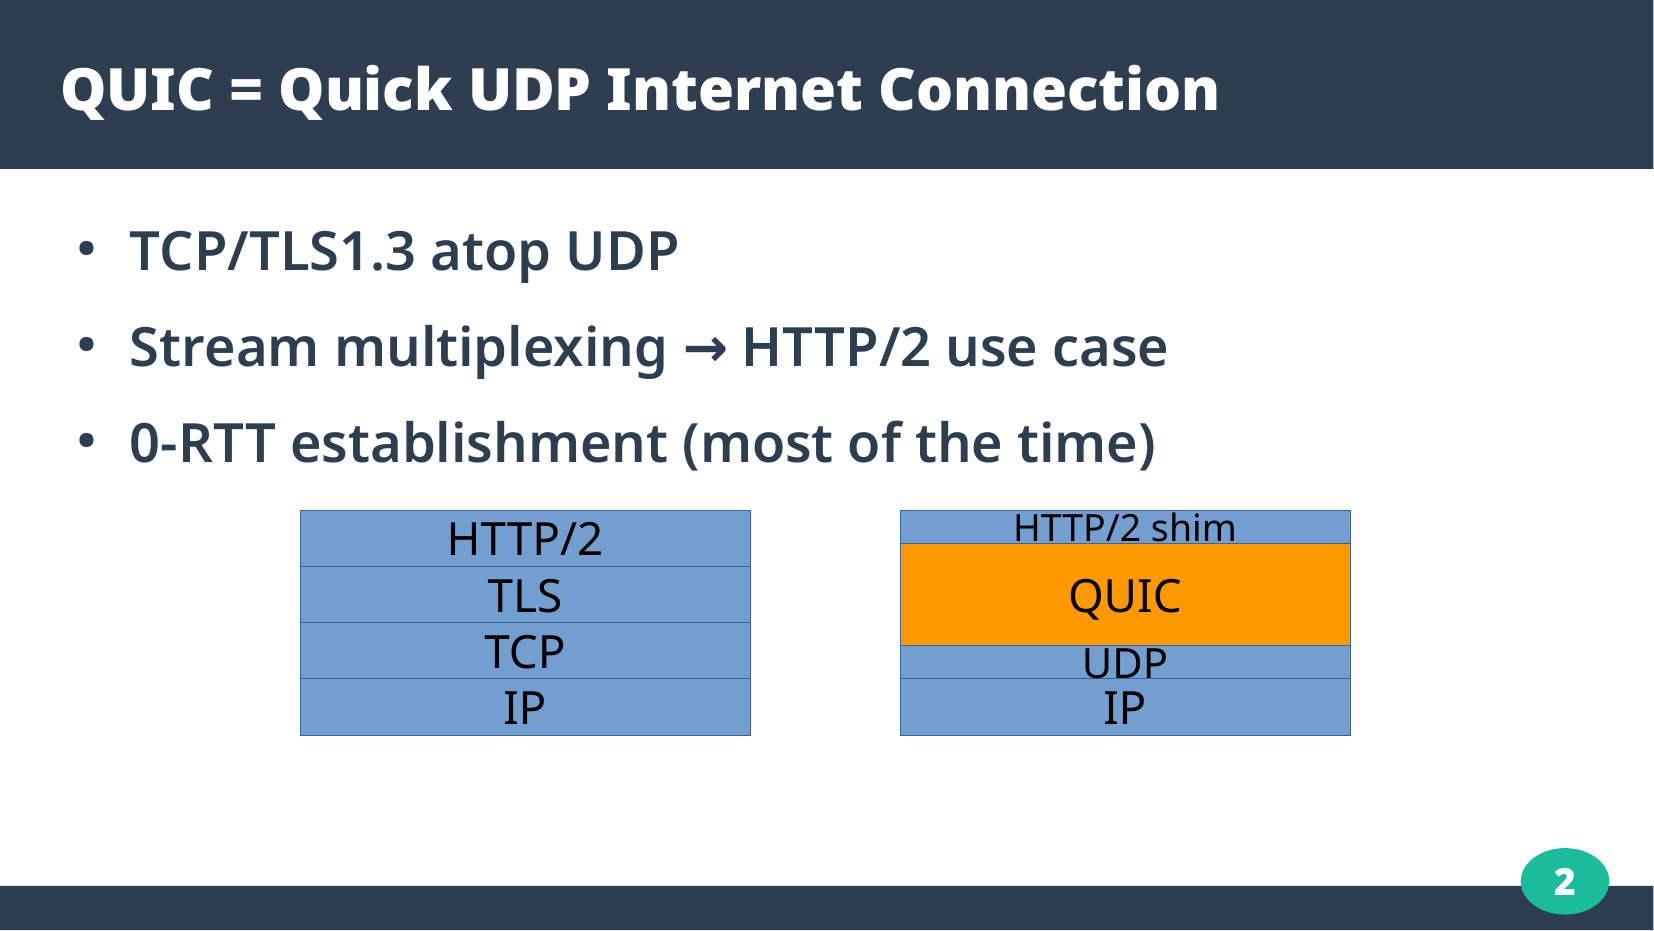

# QUIC = Quick UDP Internet Connection
TCP/TLS1.3 atop UDP
Stream multiplexing → HTTP/2 use case
0-RTT establishment (most of the time)
HTTP/2
HTTP/2 shim
QUIC
TLS
TCP
UDP
IP
IP
2